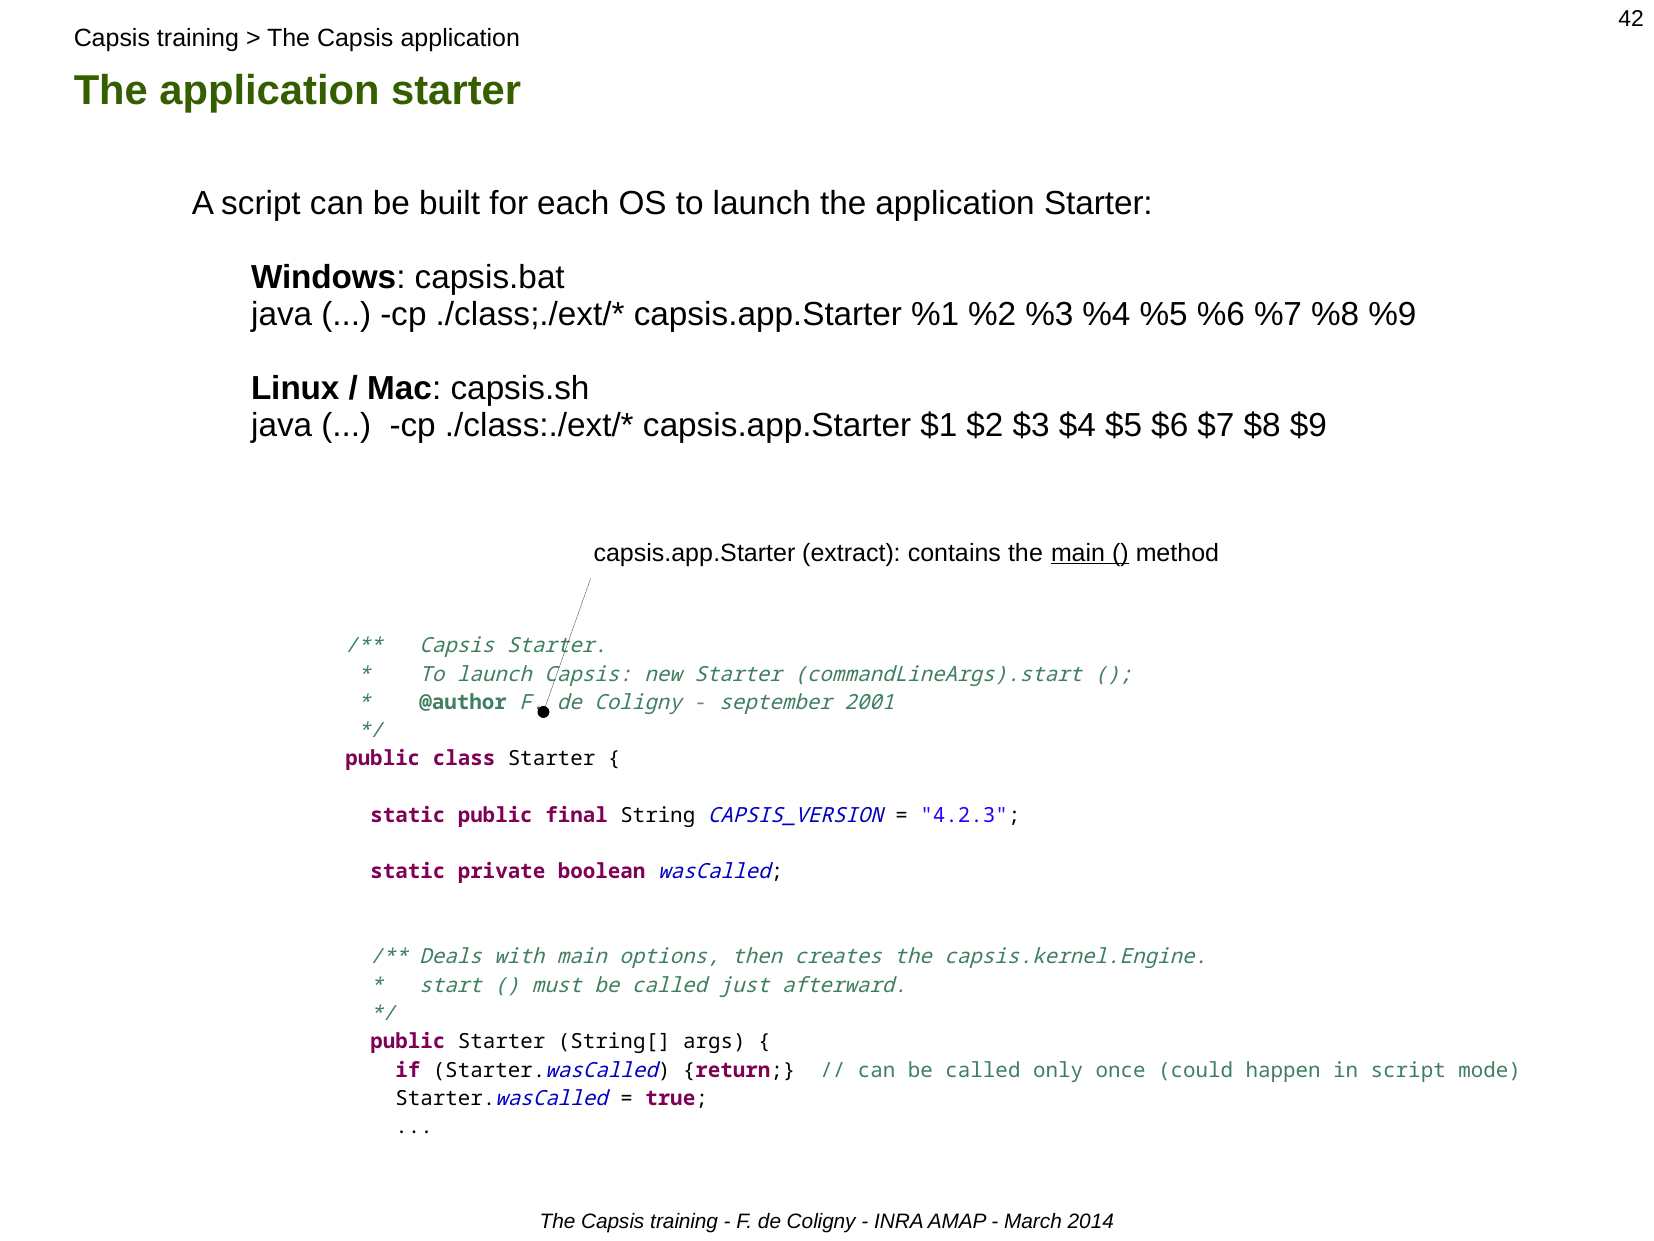

42
Capsis training > The Capsis application
The application starter
A script can be built for each OS to launch the application Starter:
Windows: capsis.bat
java (...) -cp ./class;./ext/* capsis.app.Starter %1 %2 %3 %4 %5 %6 %7 %8 %9
Linux / Mac: capsis.sh
java (...) -cp ./class:./ext/* capsis.app.Starter $1 $2 $3 $4 $5 $6 $7 $8 $9
capsis.app.Starter (extract): contains the main () method
/**	Capsis Starter.
 *	To launch Capsis: new Starter (commandLineArgs).start ();
 *	@author F. de Coligny - september 2001
 */
public class Starter {
 static public final String CAPSIS_VERSION = "4.2.3";
 static private boolean wasCalled;
 /**	Deals with main options, then creates the capsis.kernel.Engine.
 *	start () must be called just afterward.
 */
 public Starter (String[] args) {
 if (Starter.wasCalled) {return;} // can be called only once (could happen in script mode)
 Starter.wasCalled = true;
 ...
The Capsis training - F. de Coligny - INRA AMAP - March 2014